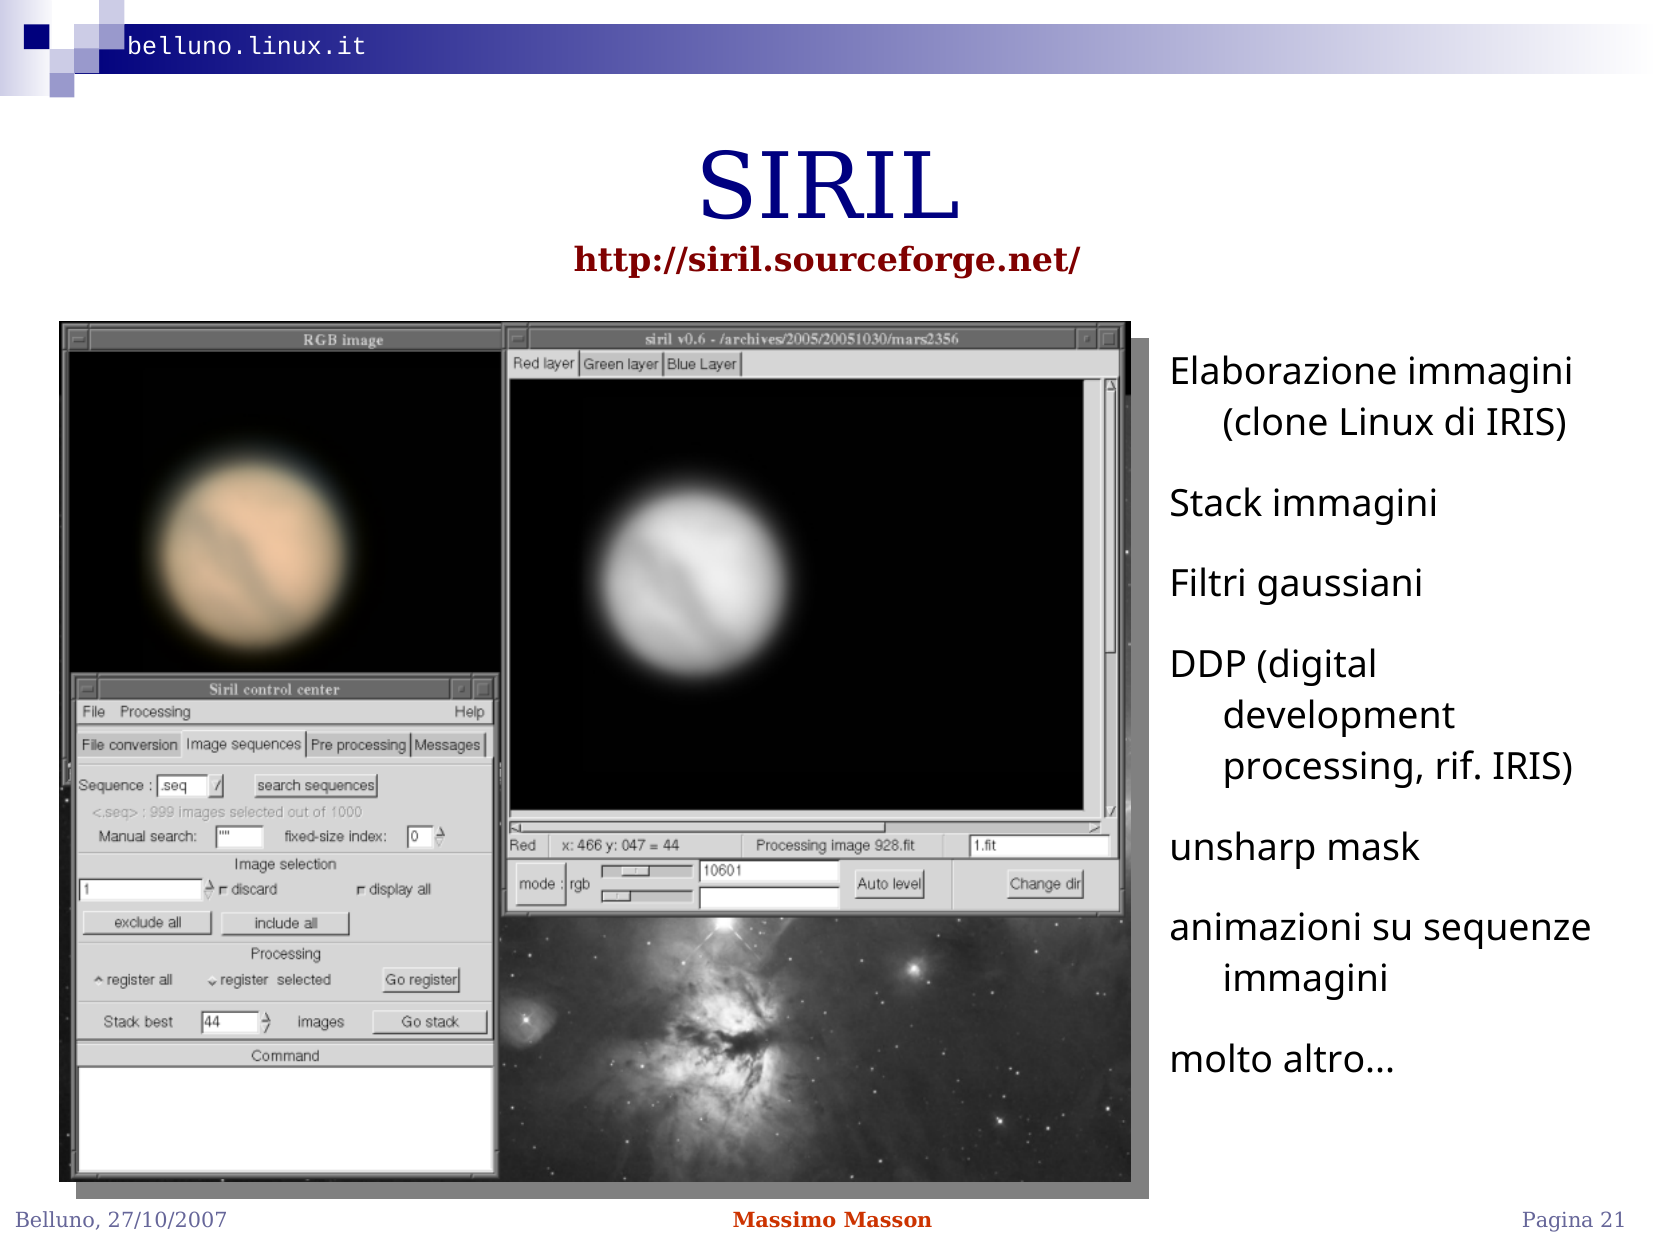

# SIRIL http://siril.sourceforge.net/
Elaborazione immagini (clone Linux di IRIS)
Stack immagini
Filtri gaussiani
DDP (digital development processing, rif. IRIS)
unsharp mask
animazioni su sequenze immagini
molto altro...